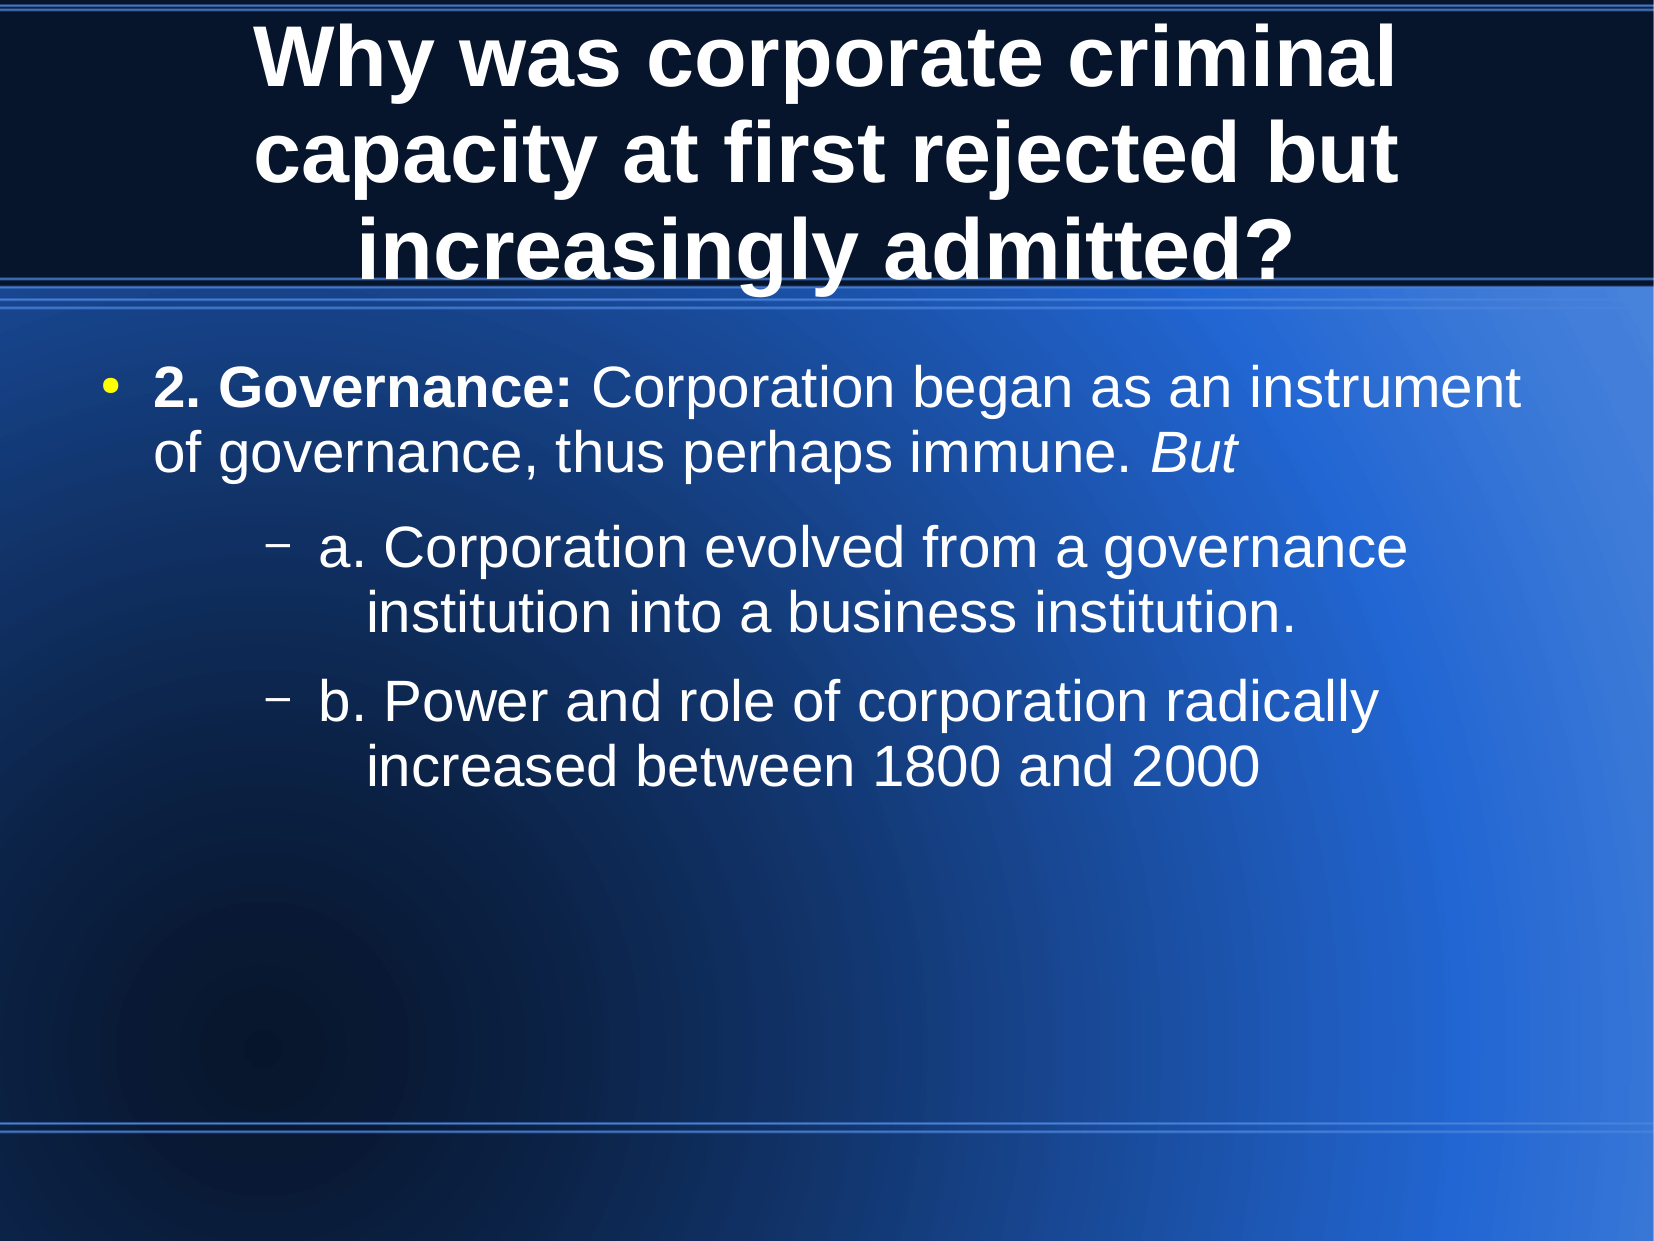

# Why was corporate criminal capacity at first rejected but increasingly admitted?
2. Governance: Corporation began as an instrument of governance, thus perhaps immune. But
a. Corporation evolved from a governance institution into a business institution.
b. Power and role of corporation radically increased between 1800 and 2000